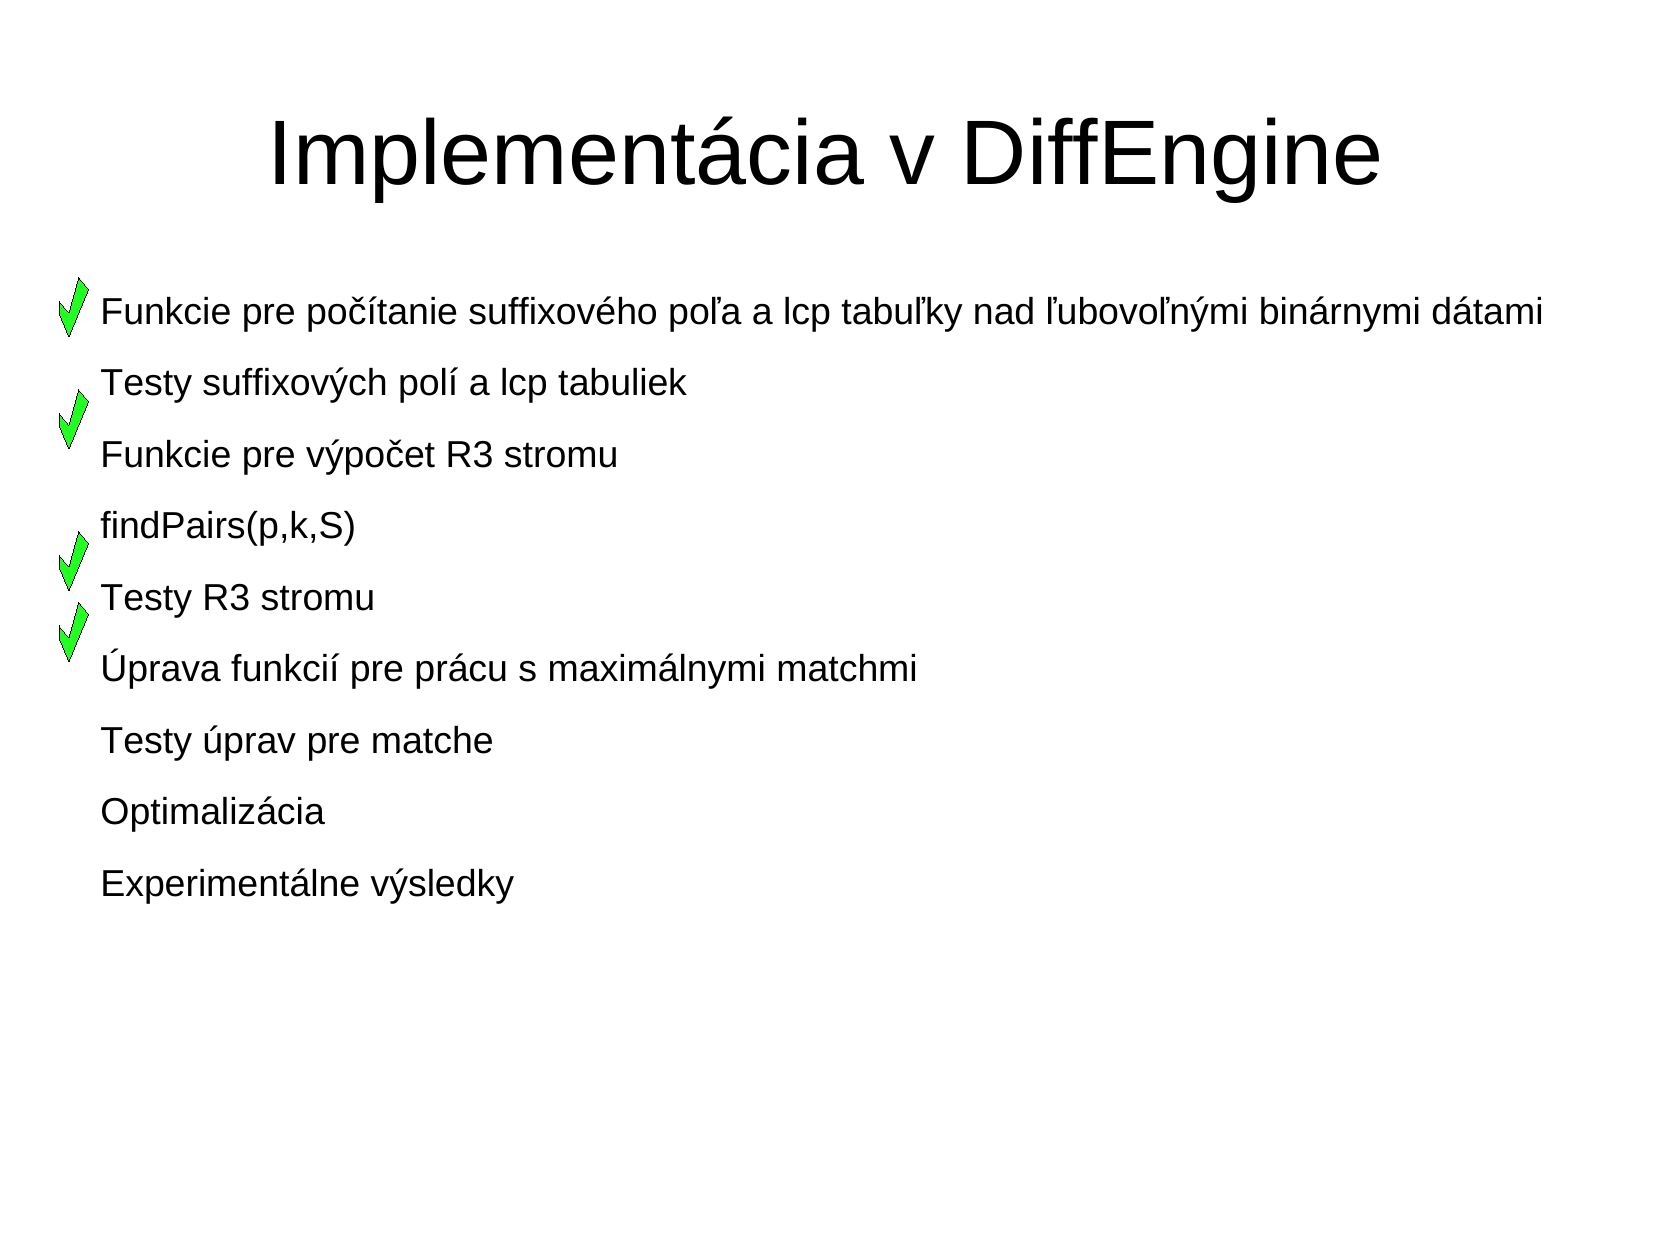

# Implementácia v DiffEngine
Funkcie pre počítanie suffixového poľa a lcp tabuľky nad ľubovoľnými binárnymi dátami
Testy suffixových polí a lcp tabuliek
Funkcie pre výpočet R3 stromu
findPairs(p,k,S)
Testy R3 stromu
Úprava funkcií pre prácu s maximálnymi matchmi
Testy úprav pre matche
Optimalizácia
Experimentálne výsledky